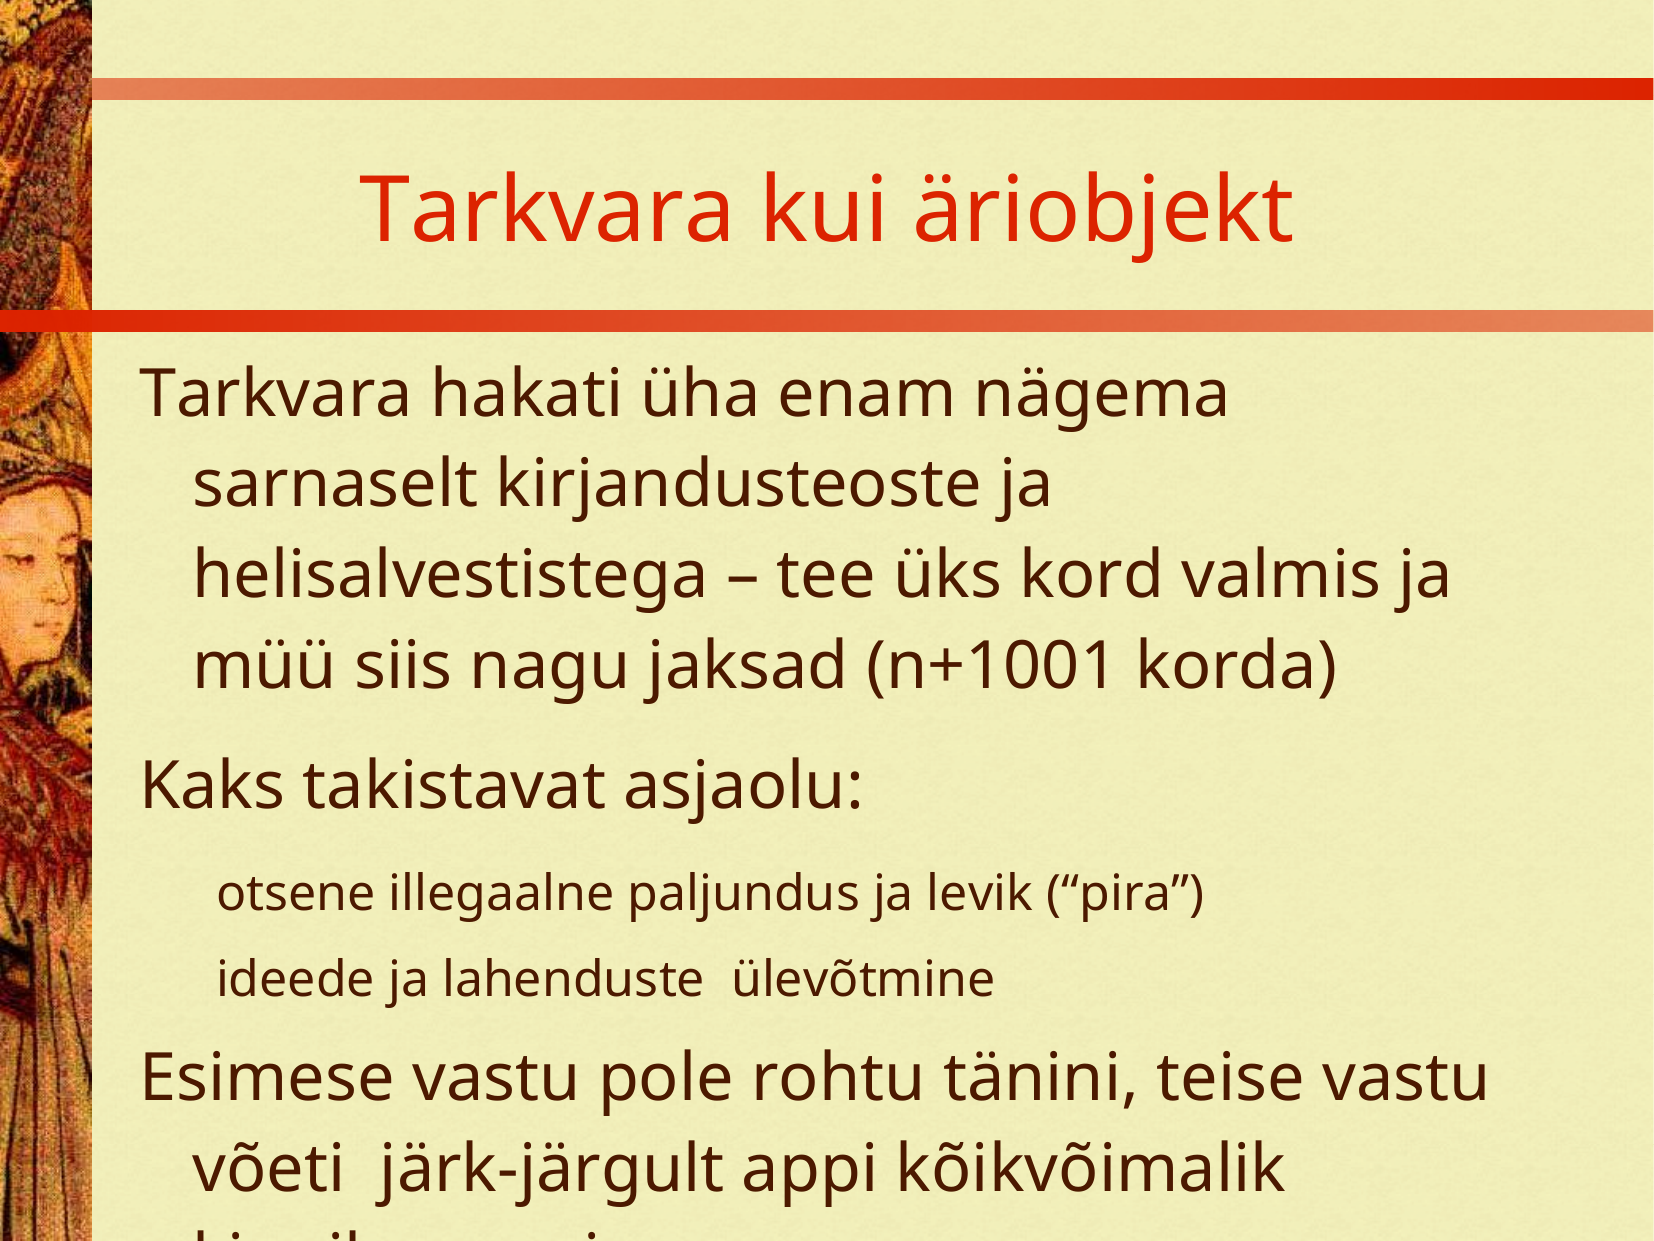

# Tarkvara kui äriobjekt
Tarkvara hakati üha enam nägema sarnaselt kirjandusteoste ja helisalvestistega – tee üks kord valmis ja müü siis nagu jaksad (n+1001 korda)
Kaks takistavat asjaolu:
otsene illegaalne paljundus ja levik (“pira”)
ideede ja lahenduste ülevõtmine
Esimese vastu pole rohtu tänini, teise vastu võeti järk-järgult appi kõikvõimalik kinnikeeramine
Omandvara tipptase: Microsoft